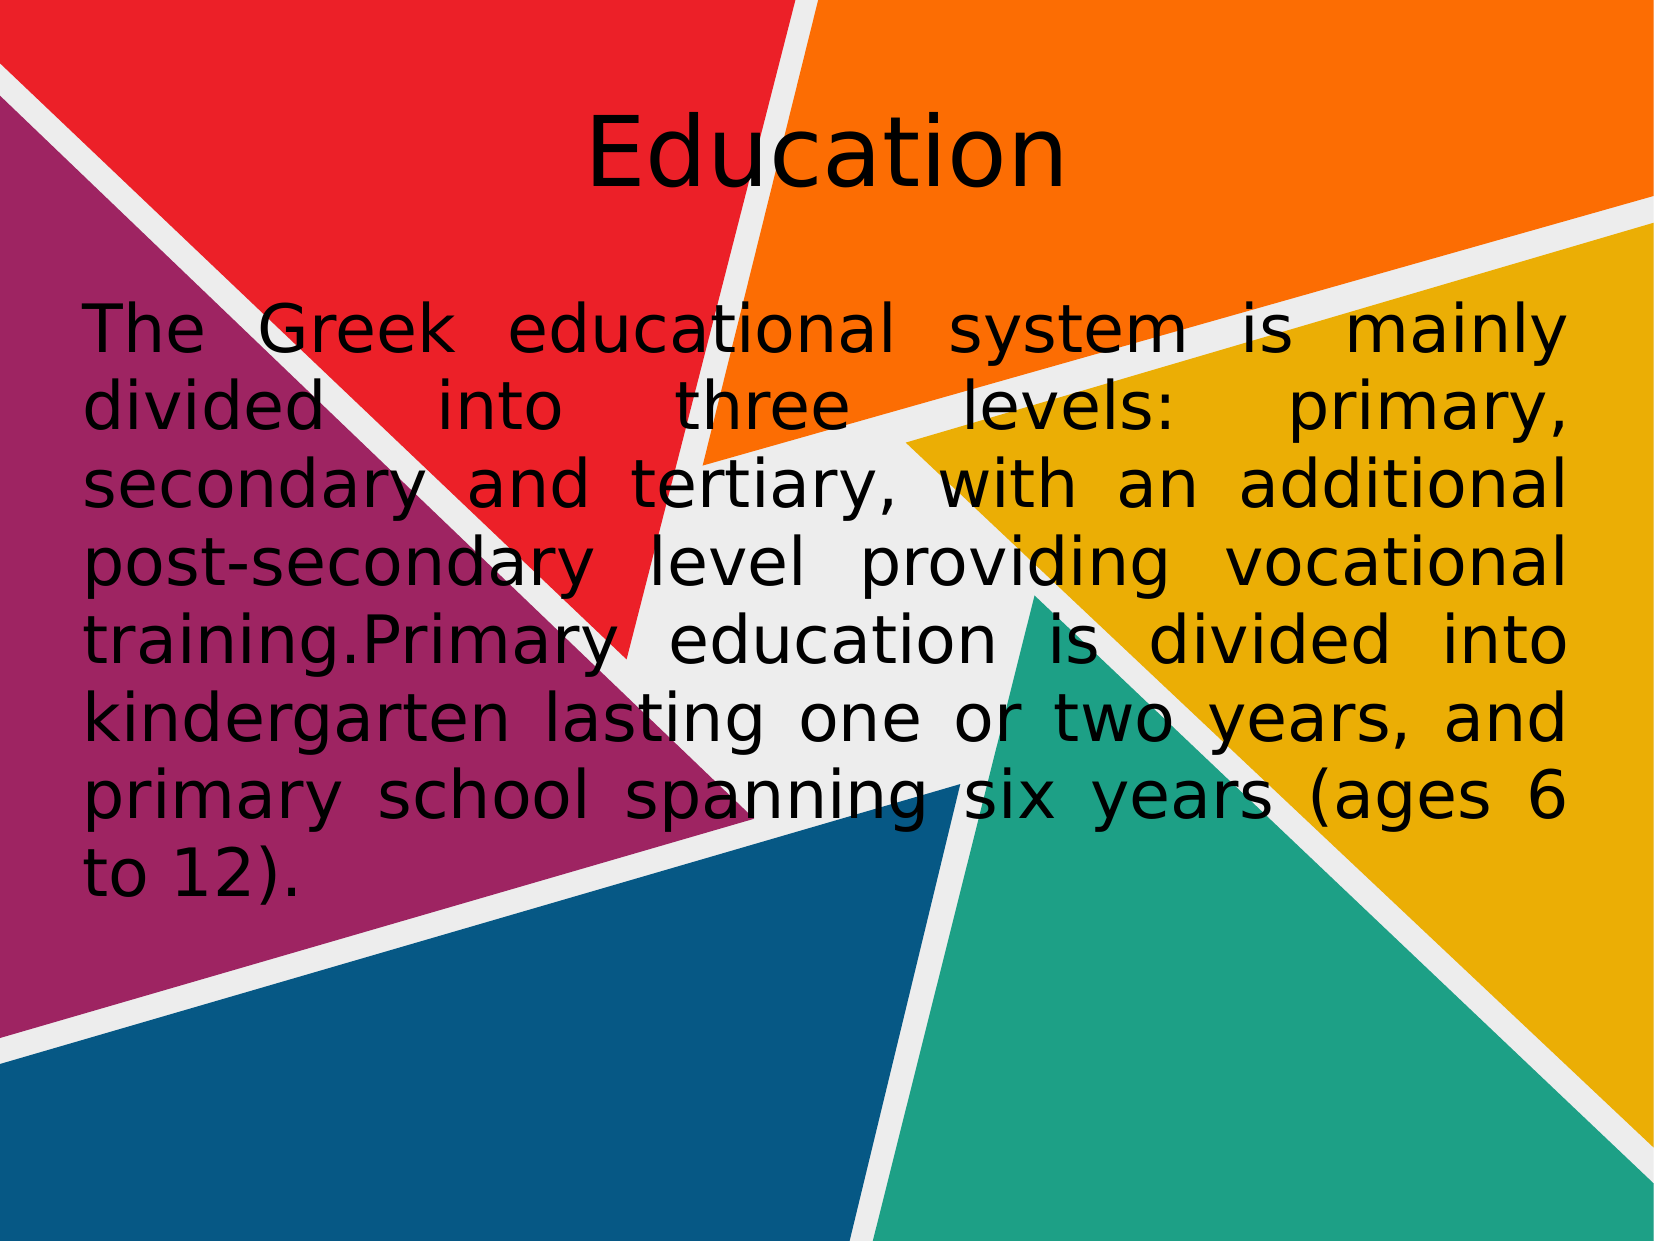

# Education
The Greek educational system is mainly divided into three levels: primary, secondary and tertiary, with an additional post-secondary level providing vocational training.Primary education is divided into kindergarten lasting one or two years, and primary school spanning six years (ages 6 to 12).